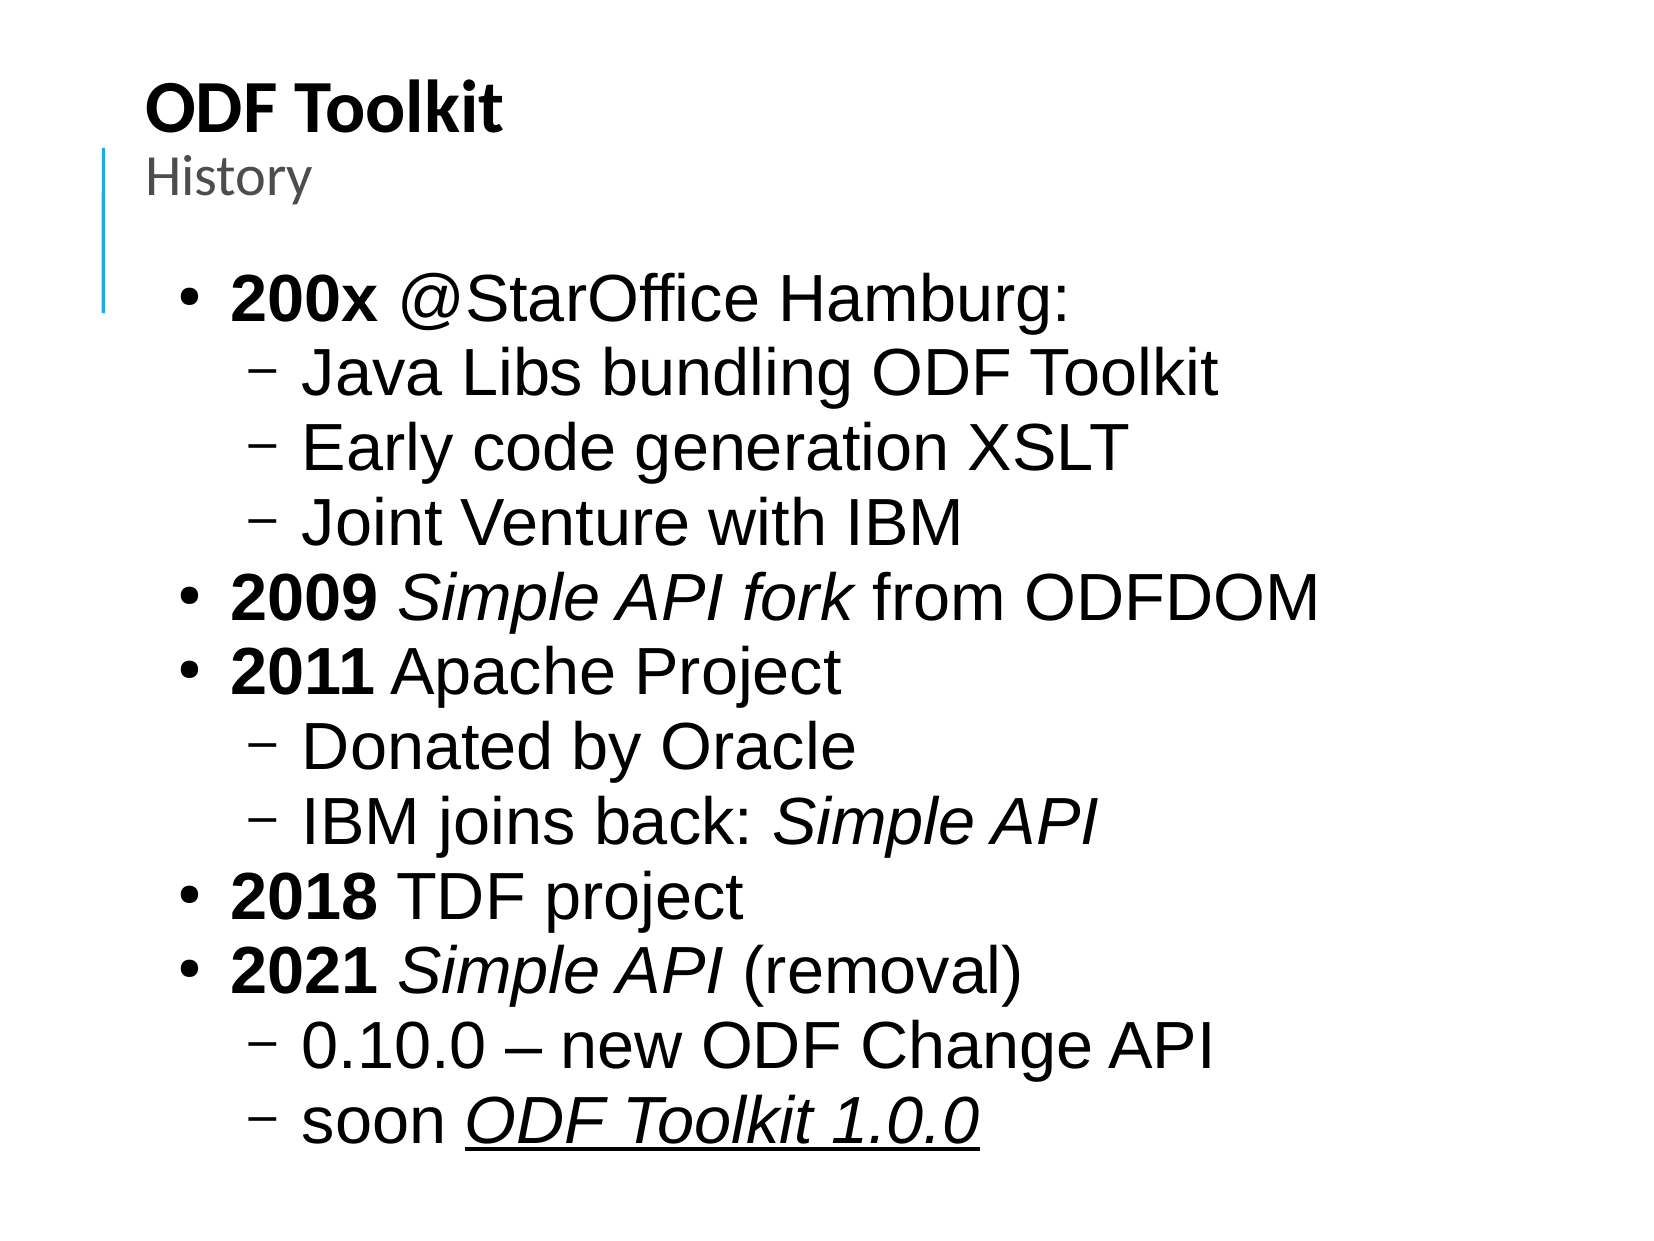

# ODF Toolkit History
200x @StarOffice Hamburg:
Java Libs bundling ODF Toolkit
Early code generation XSLT
Joint Venture with IBM
2009 Simple API fork from ODFDOM
2011 Apache Project
Donated by Oracle
IBM joins back: Simple API
2018 TDF project
2021 Simple API (removal)
0.10.0 – new ODF Change API
soon ODF Toolkit 1.0.0